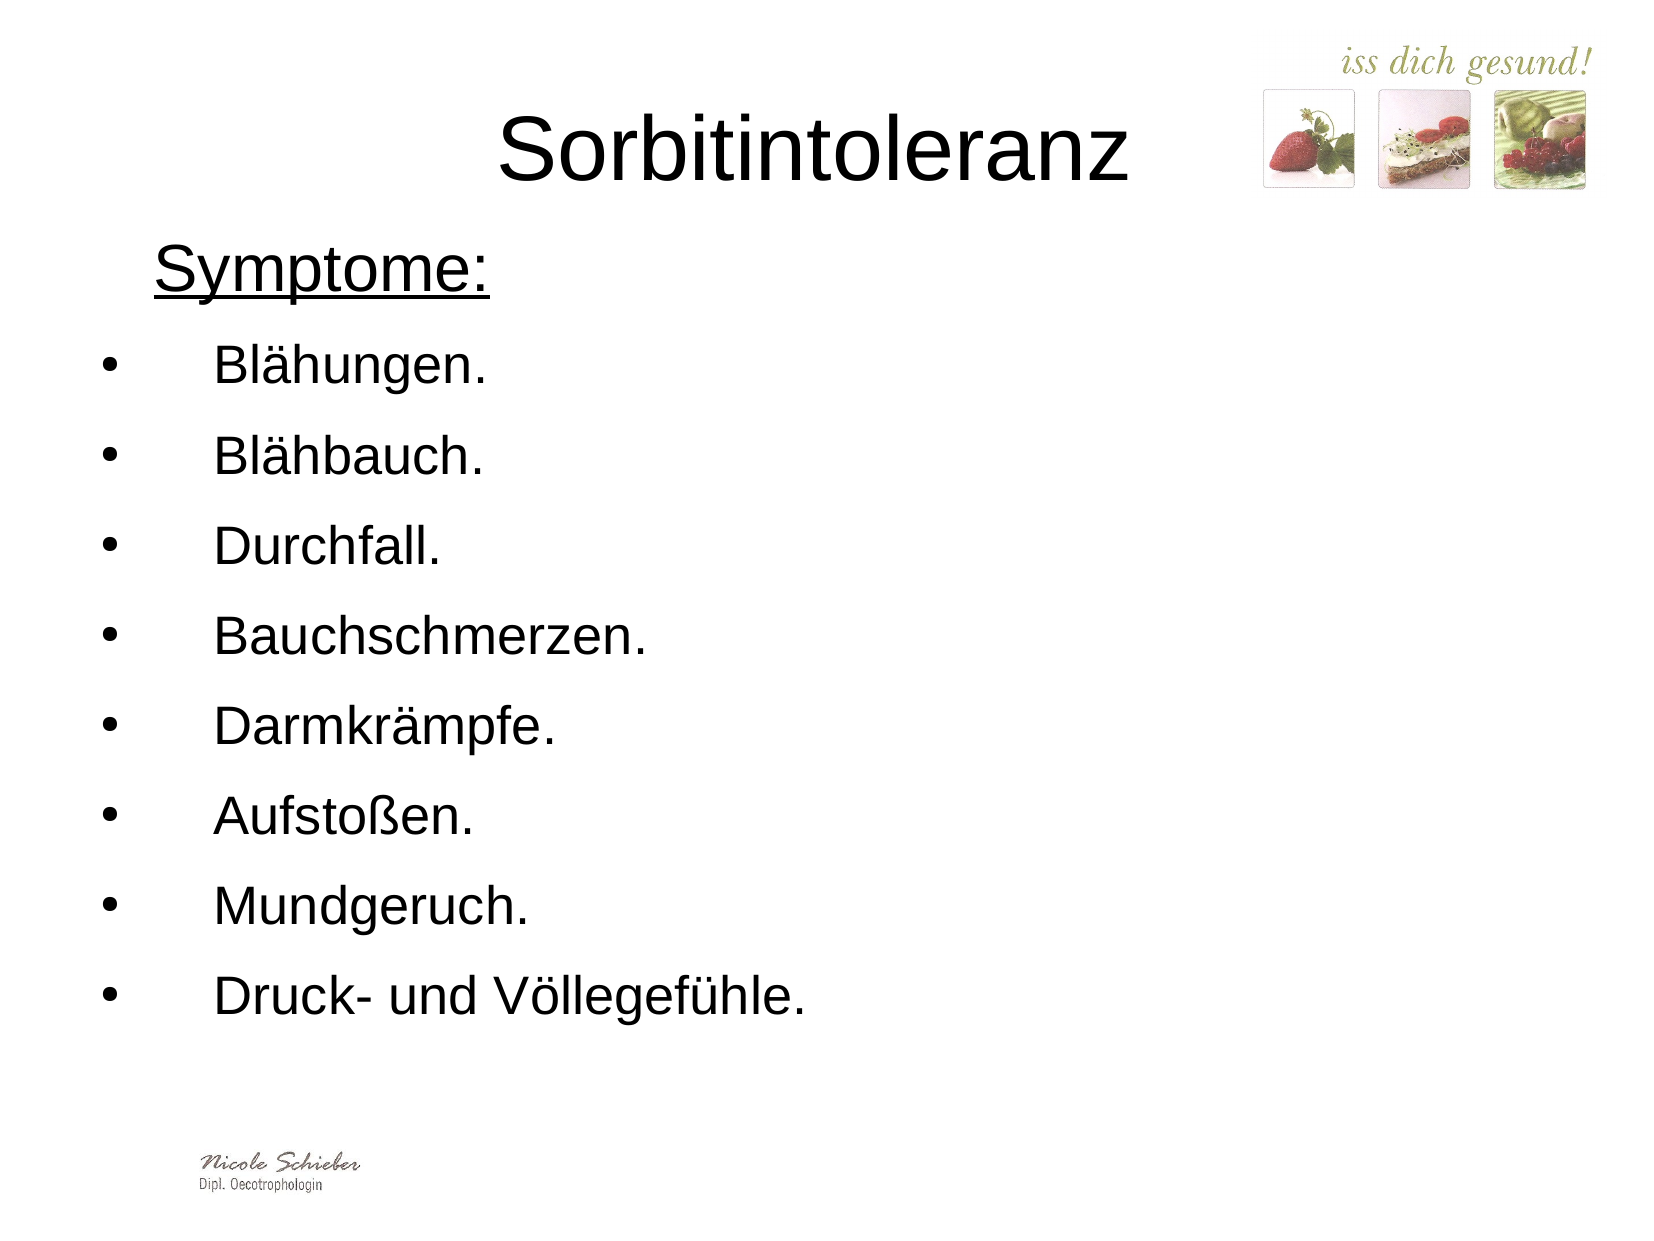

# Sorbitintoleranz
Symptome:
 Blähungen.
 Blähbauch.
 Durchfall.
 Bauchschmerzen.
 Darmkrämpfe.
 Aufstoßen.
 Mundgeruch.
 Druck- und Völlegefühle.